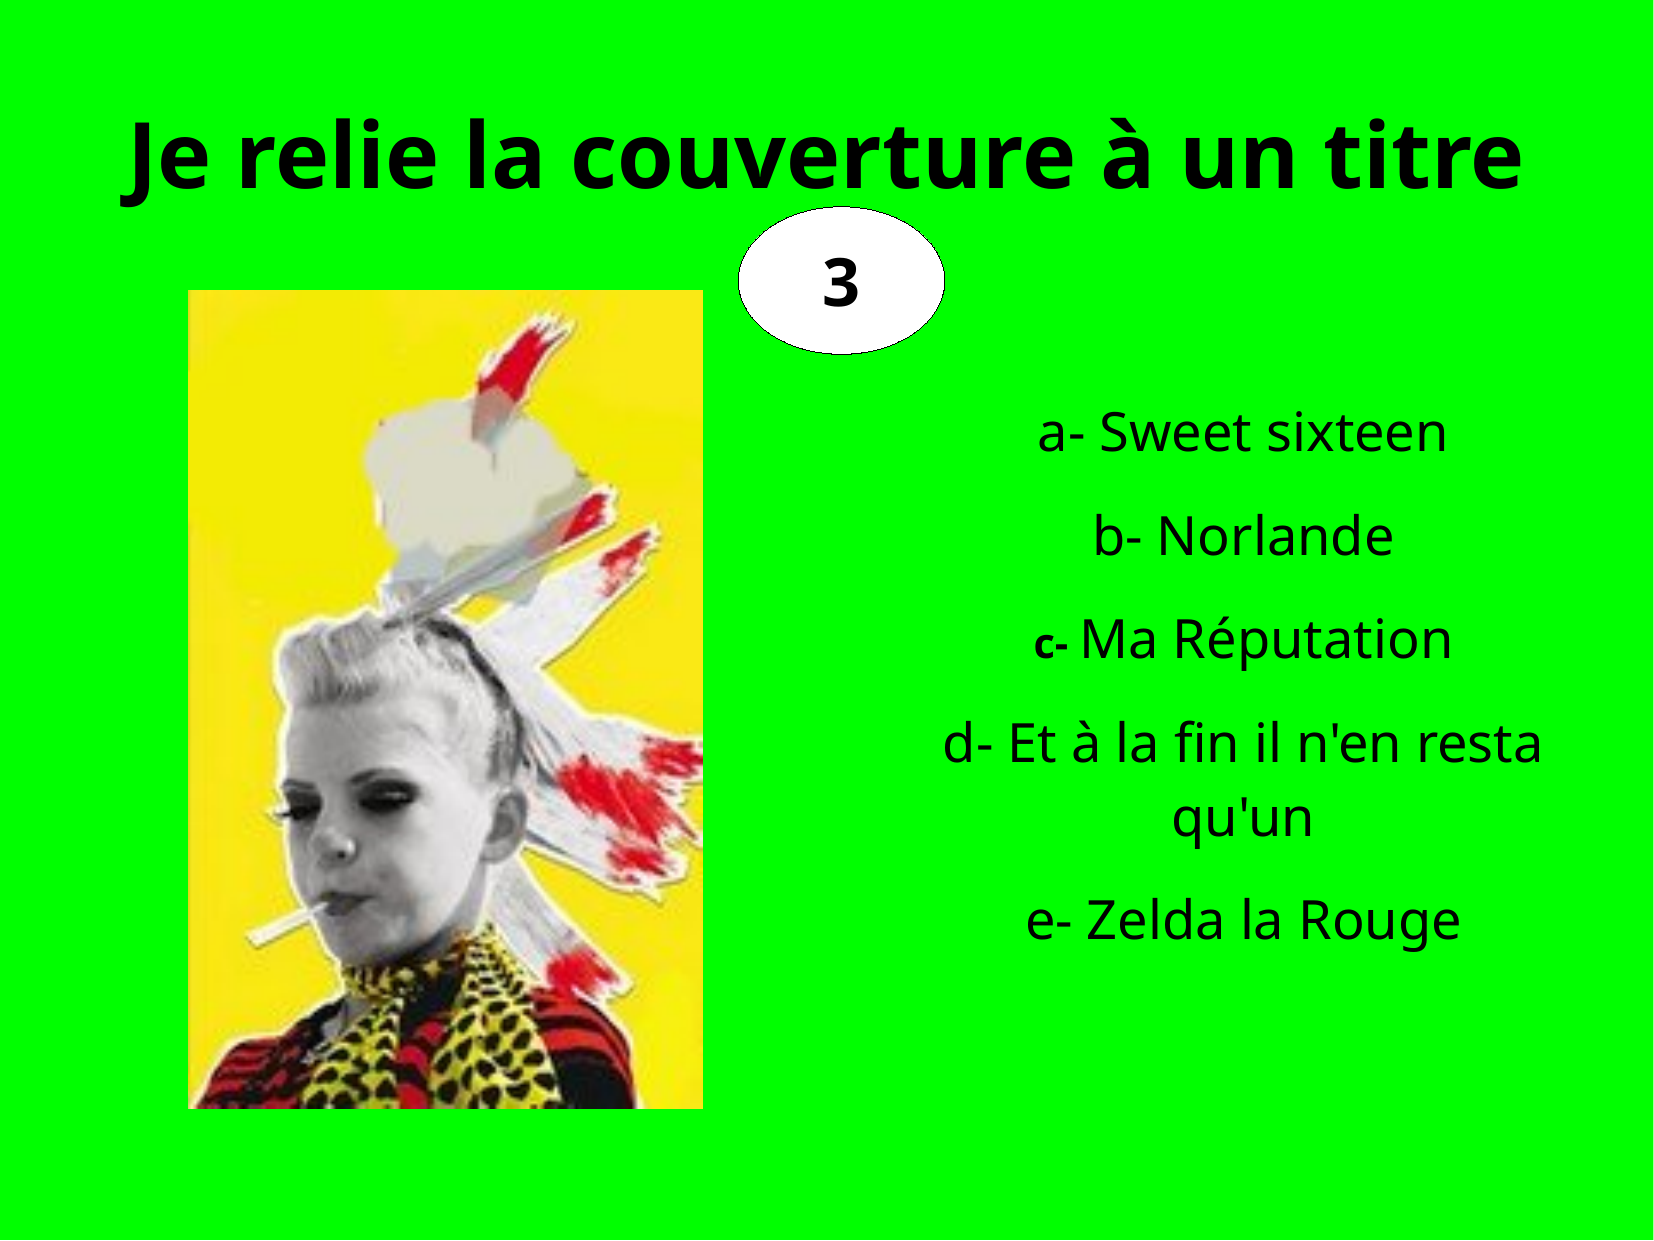

# Je relie la couverture à un titre
3
a- Sweet sixteen
b- Norlande
c- Ma Réputation
d- Et à la fin il n'en resta qu'un
e- Zelda la Rouge